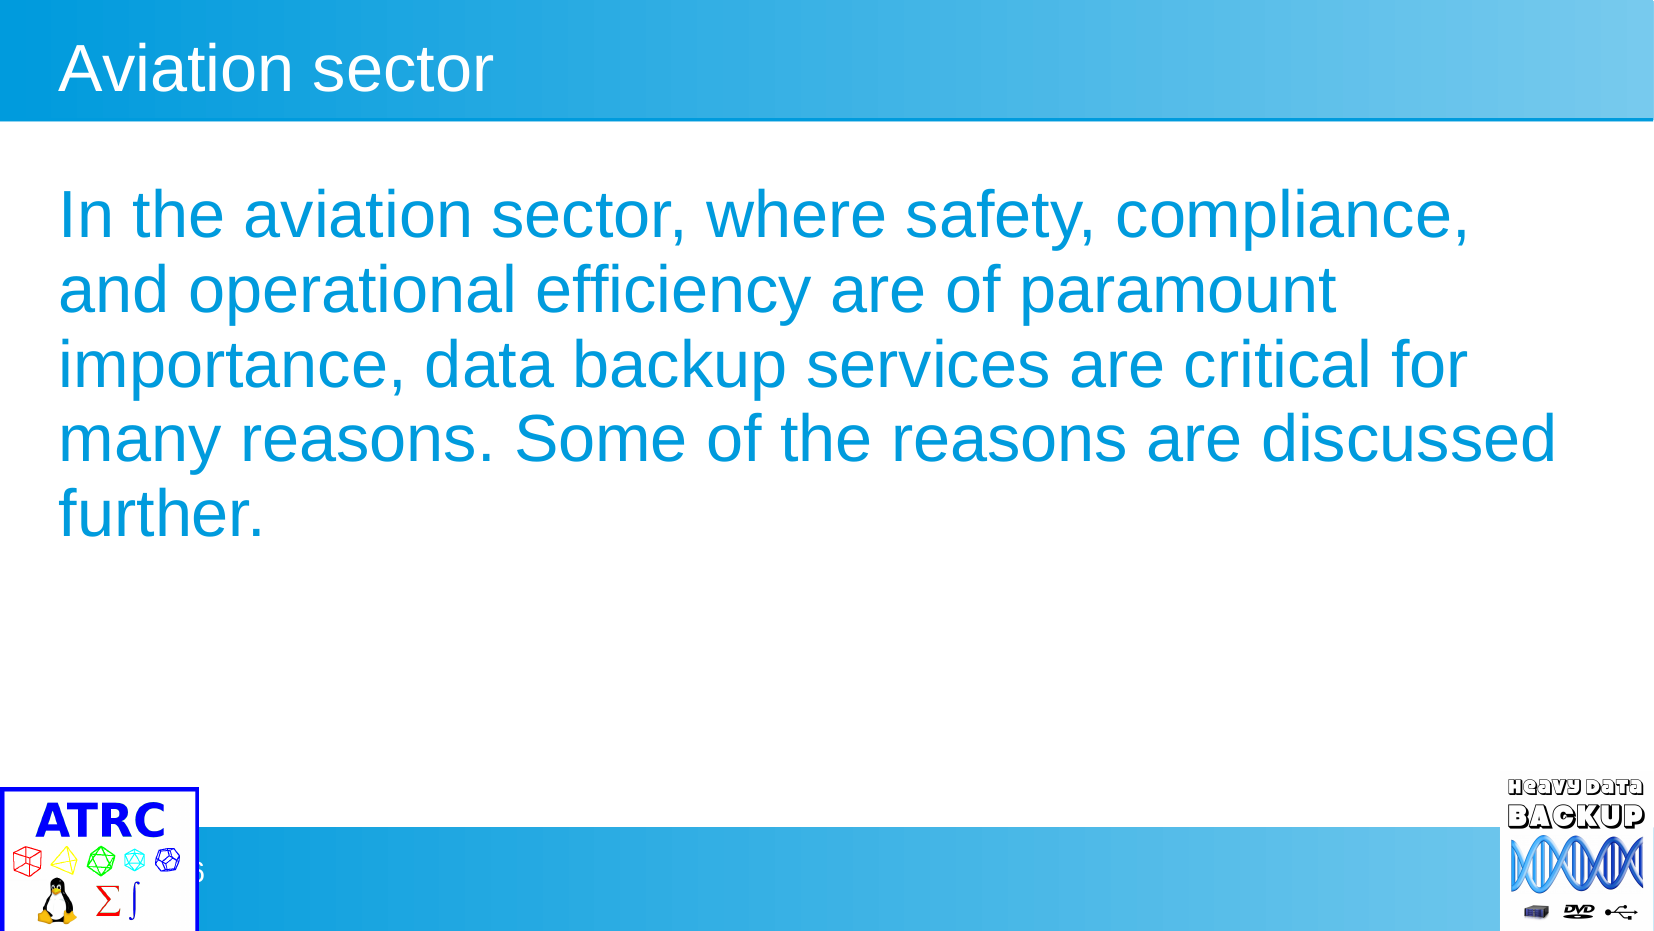

# Aviation sector
In the aviation sector, where safety, compliance, and operational efficiency are of paramount importance, data backup services are critical for many reasons. Some of the reasons are discussed further.
25